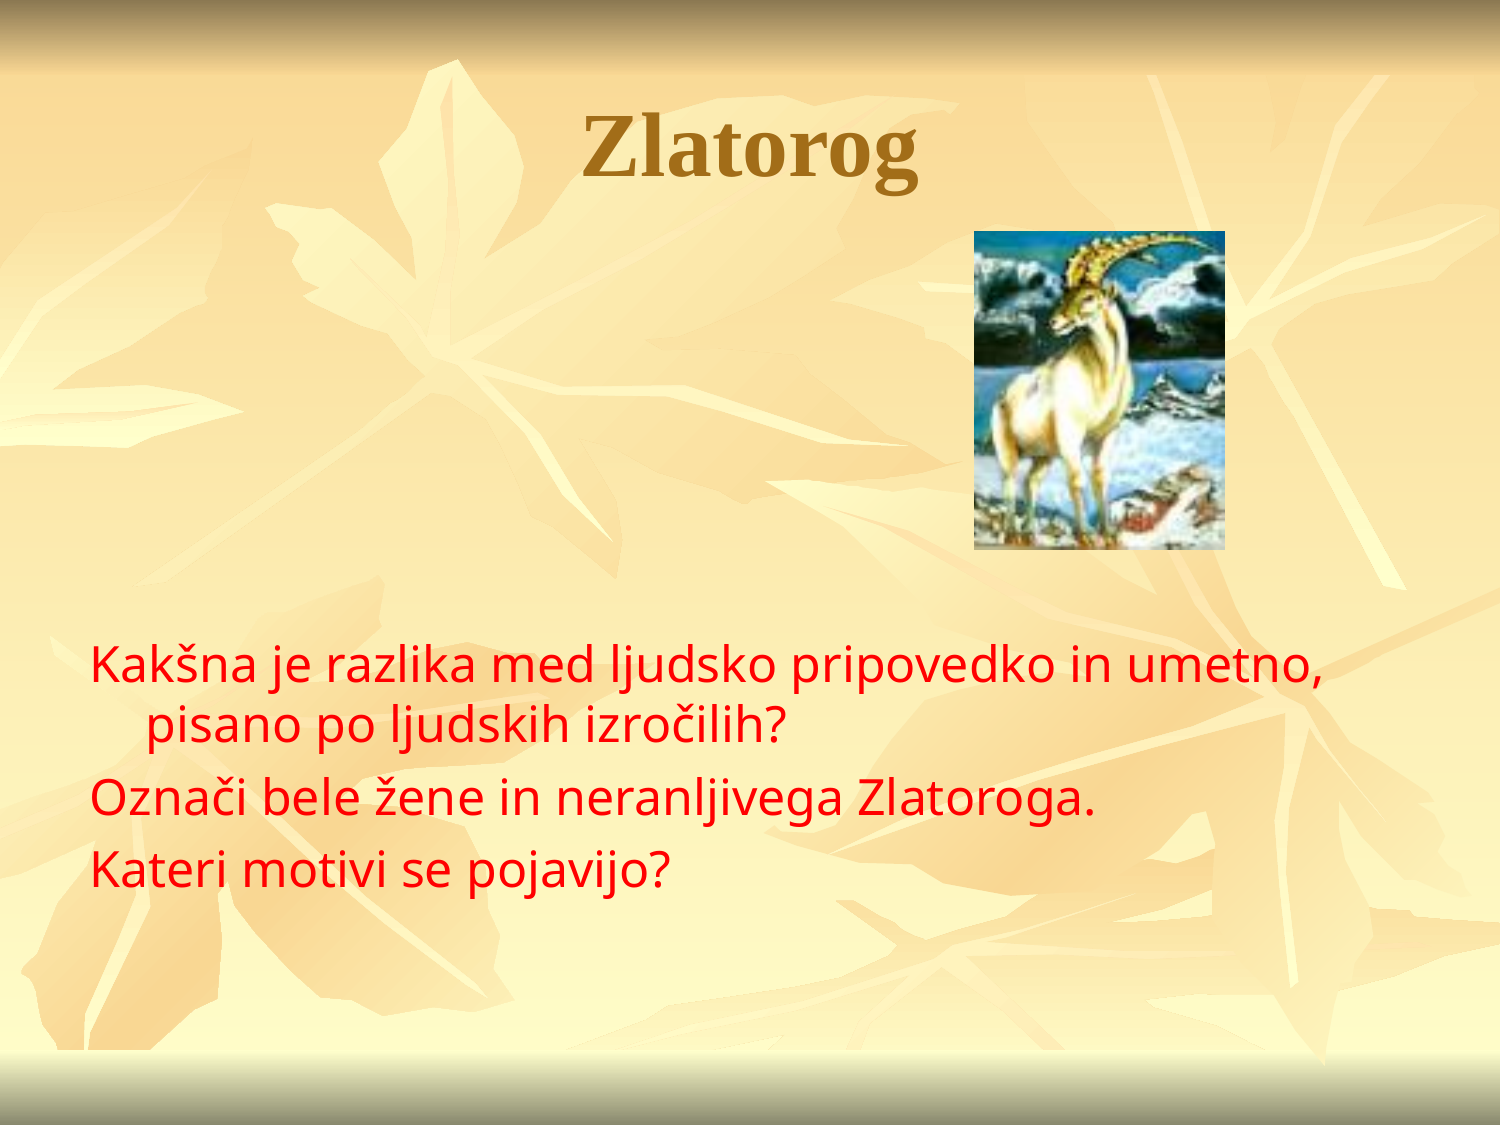

# Zlatorog
Kakšna je razlika med ljudsko pripovedko in umetno, pisano po ljudskih izročilih?
Označi bele žene in neranljivega Zlatoroga.
Kateri motivi se pojavijo?